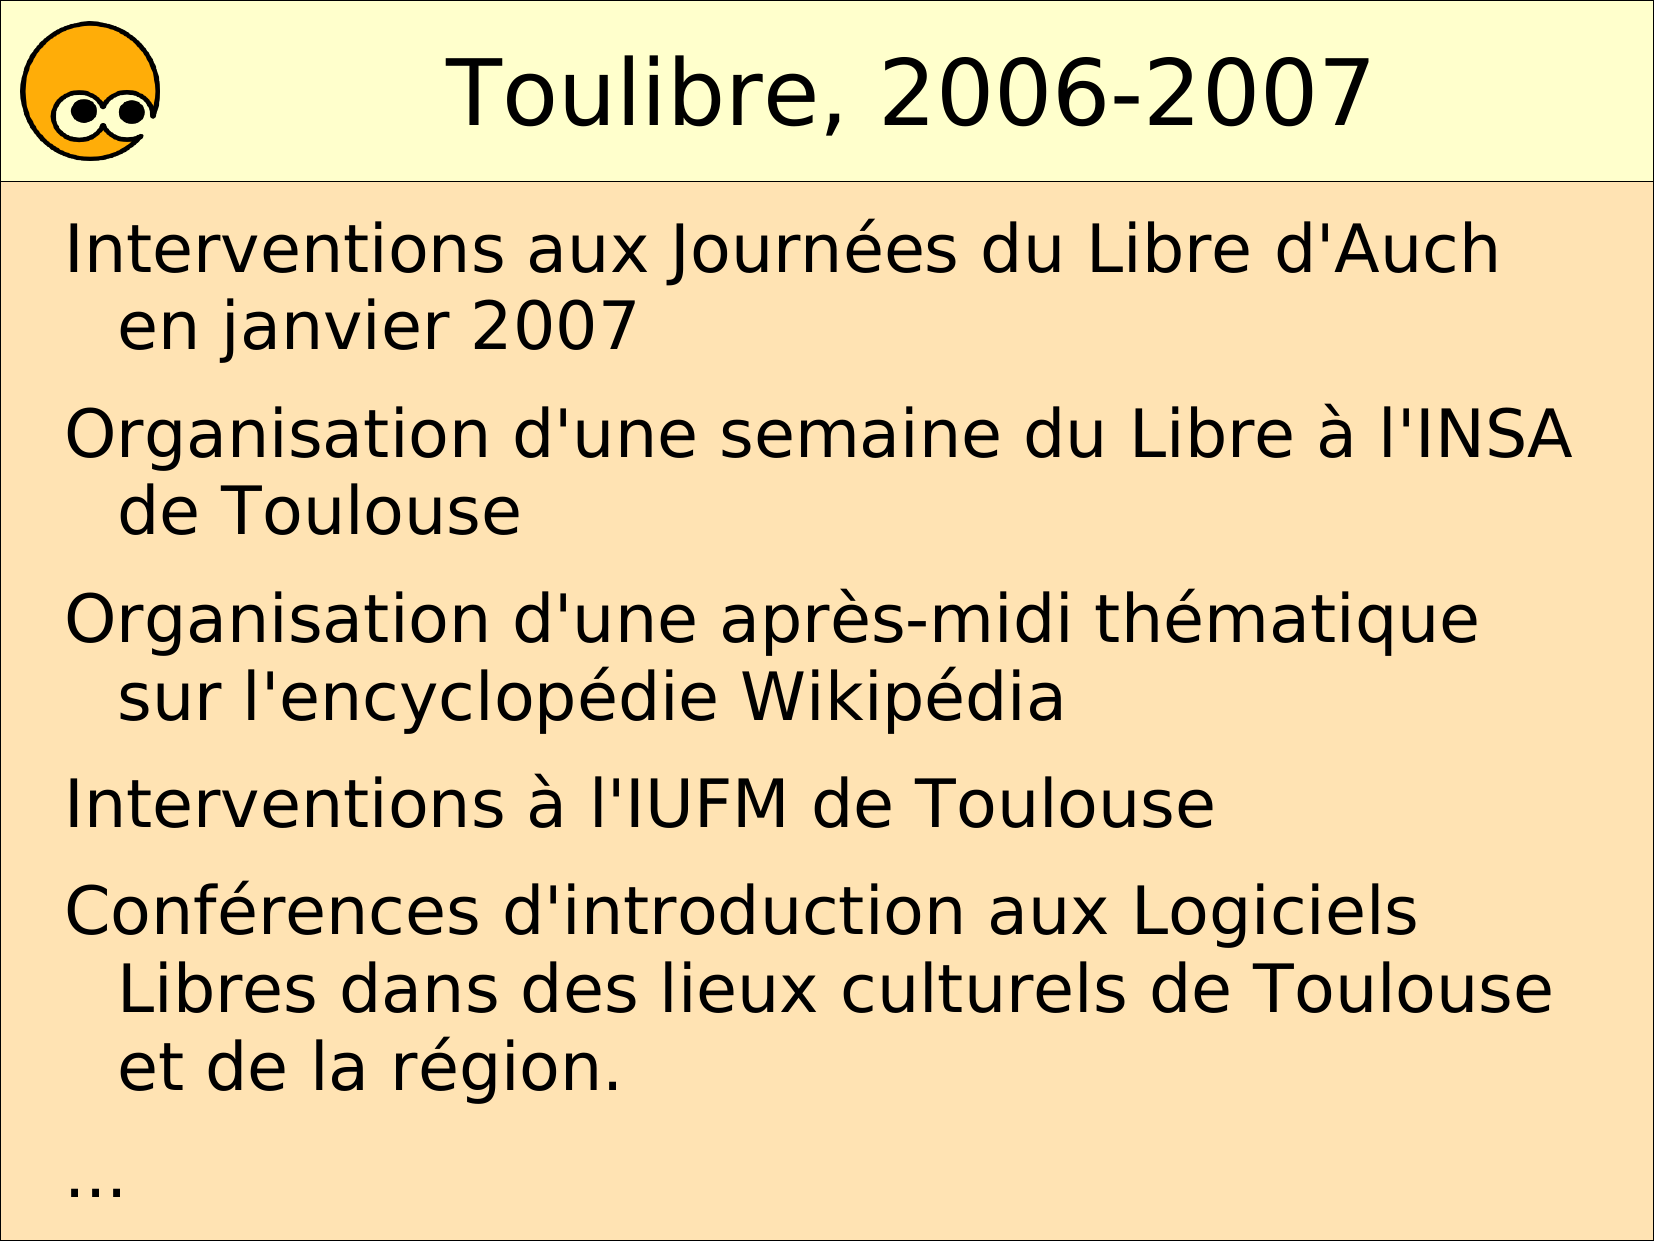

# Toulibre, 2006-2007
Interventions aux Journées du Libre d'Auch en janvier 2007
Organisation d'une semaine du Libre à l'INSA de Toulouse
Organisation d'une après-midi thématique sur l'encyclopédie Wikipédia
Interventions à l'IUFM de Toulouse
Conférences d'introduction aux Logiciels Libres dans des lieux culturels de Toulouse et de la région.
...